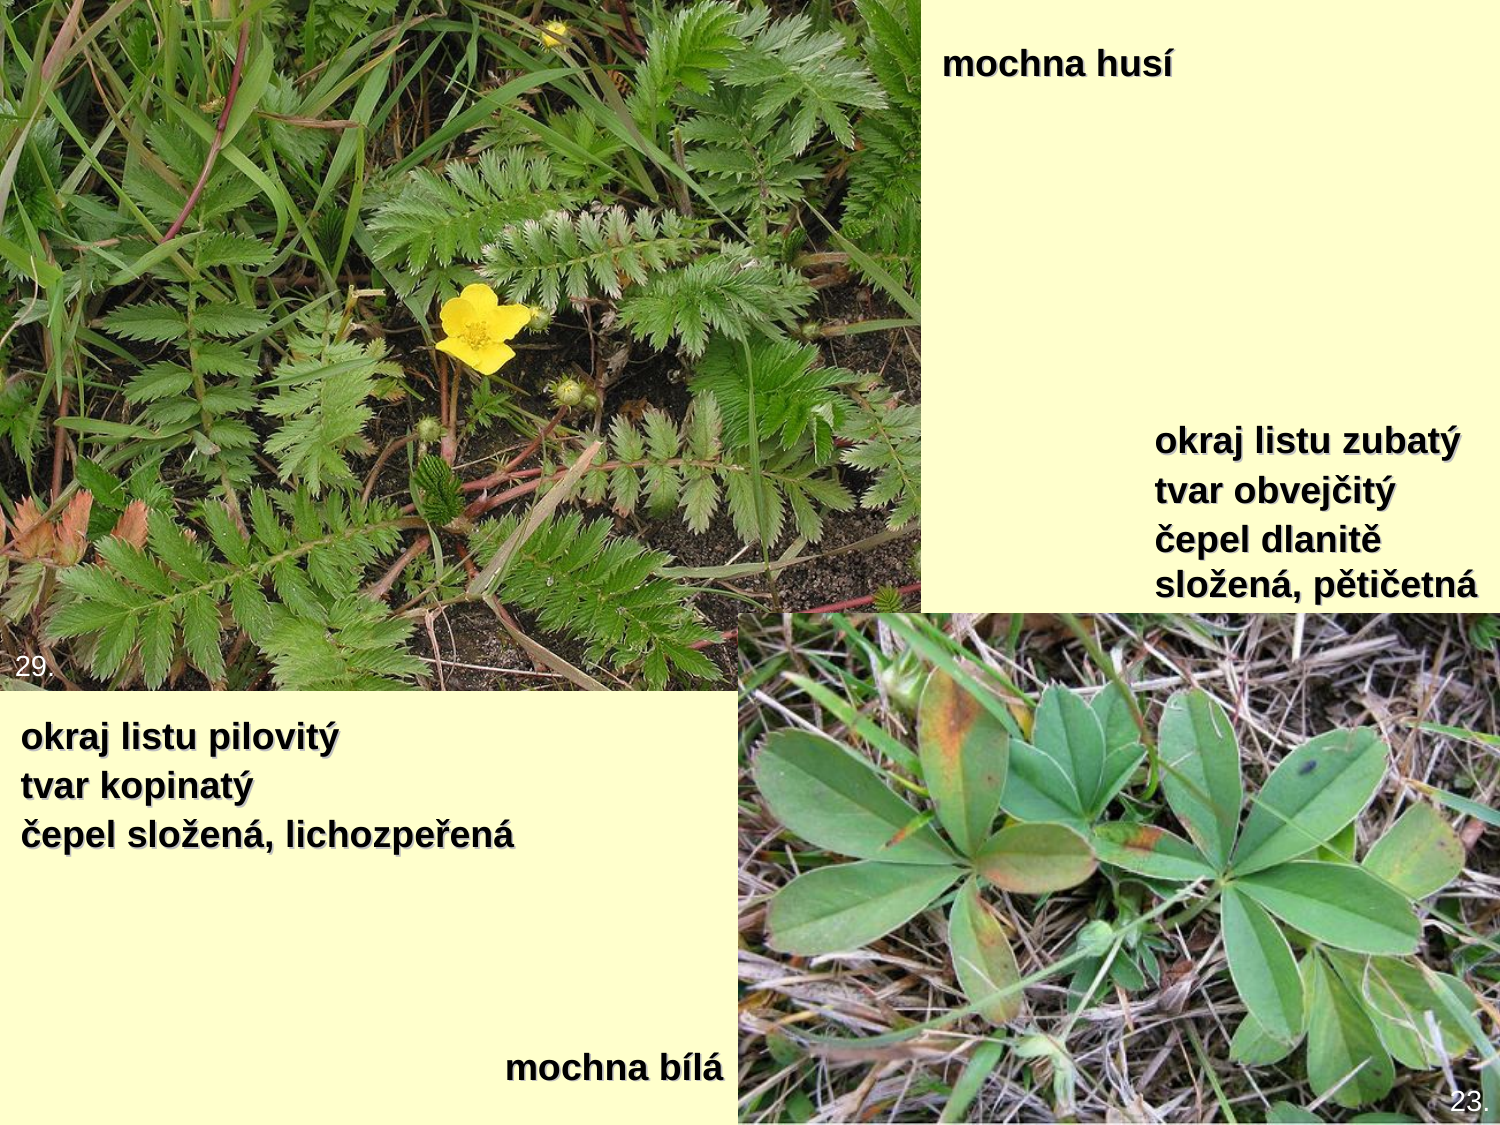

mochna husí
okraj listu zubatý
tvar obvejčitý
čepel dlanitě složená, pětičetná
29.
okraj listu pilovitý
tvar kopinatý
čepel složená, lichozpeřená
mochna bílá
23.